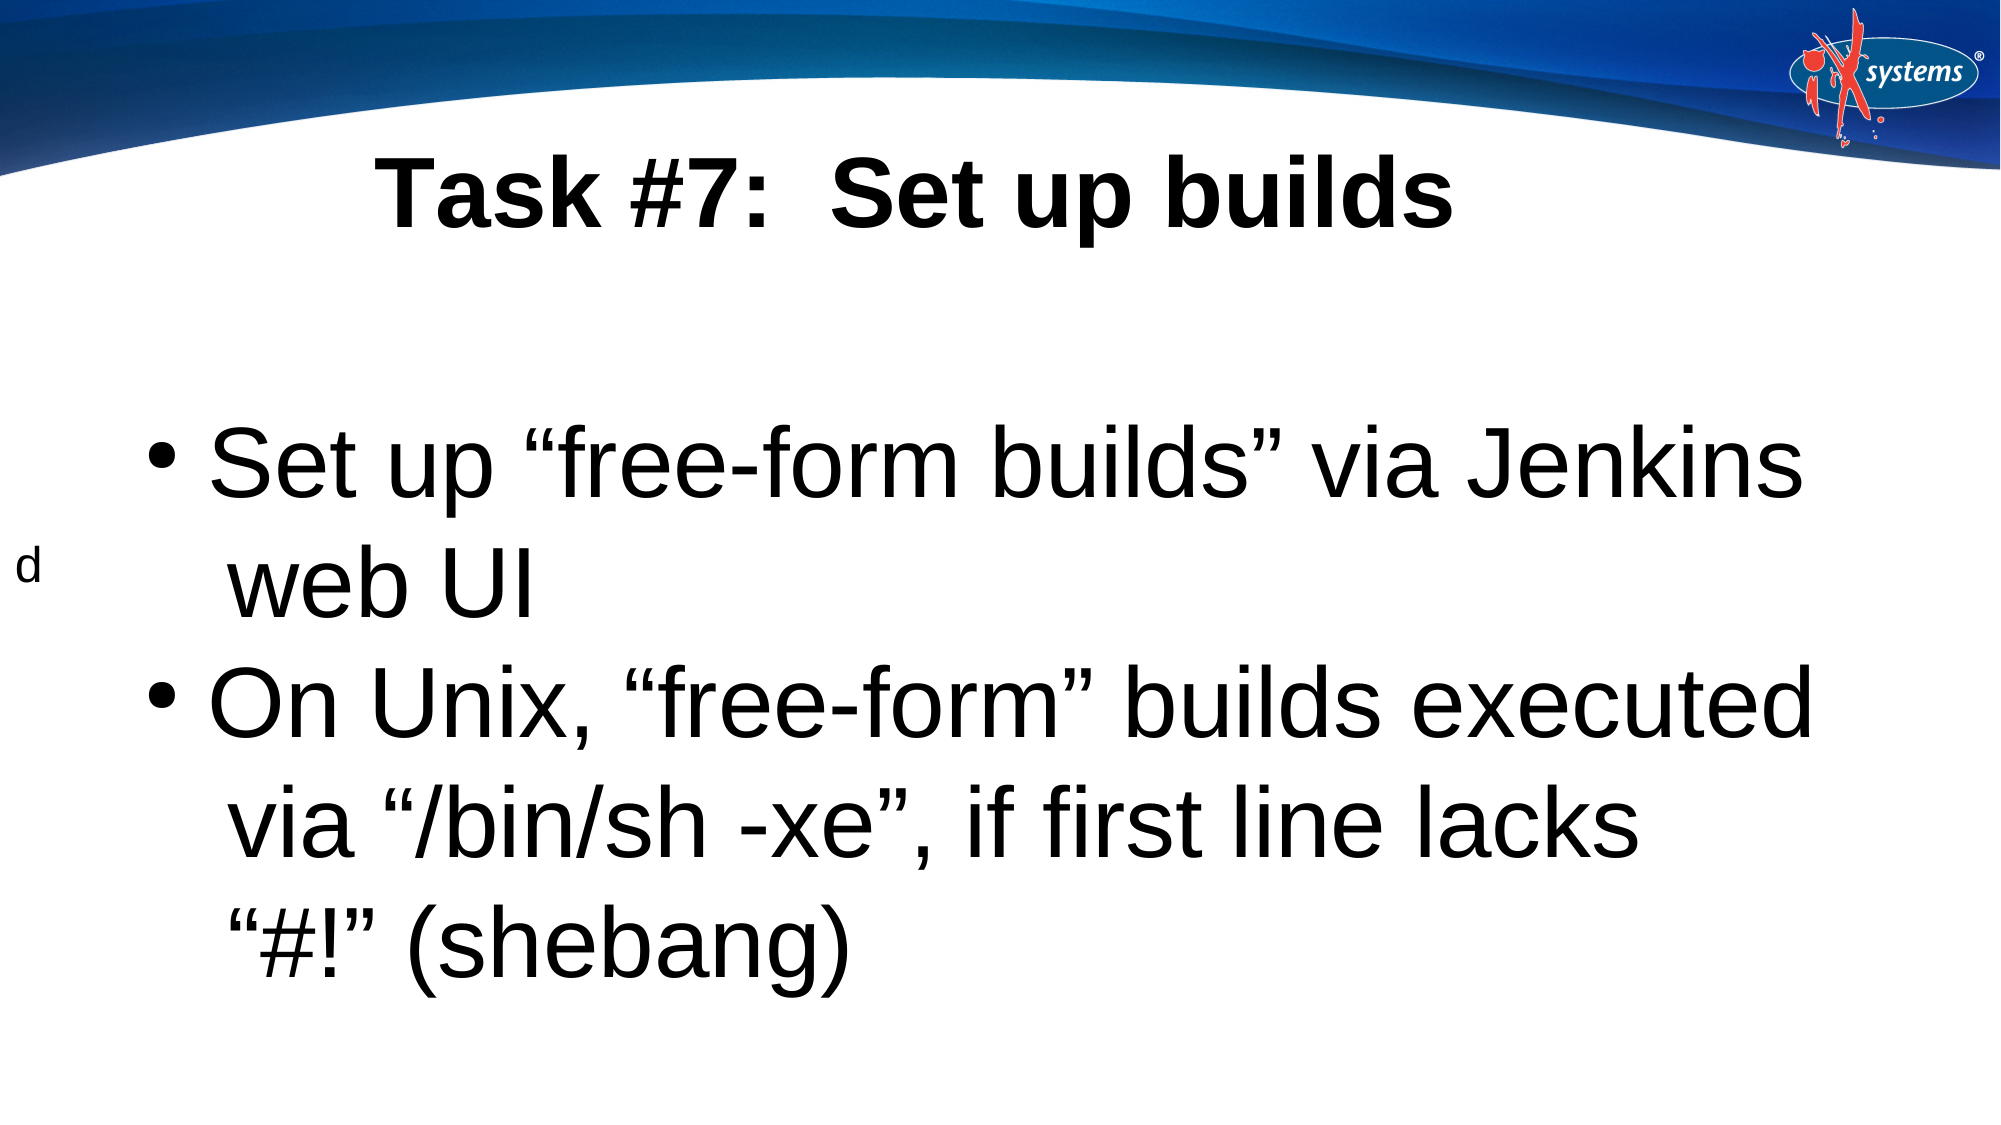

d
Task #7: Set up builds
 Set up “free-form builds” via Jenkins
 web UI
 On Unix, “free-form” builds executed
 via “/bin/sh -xe”, if first line lacks
 “#!” (shebang)